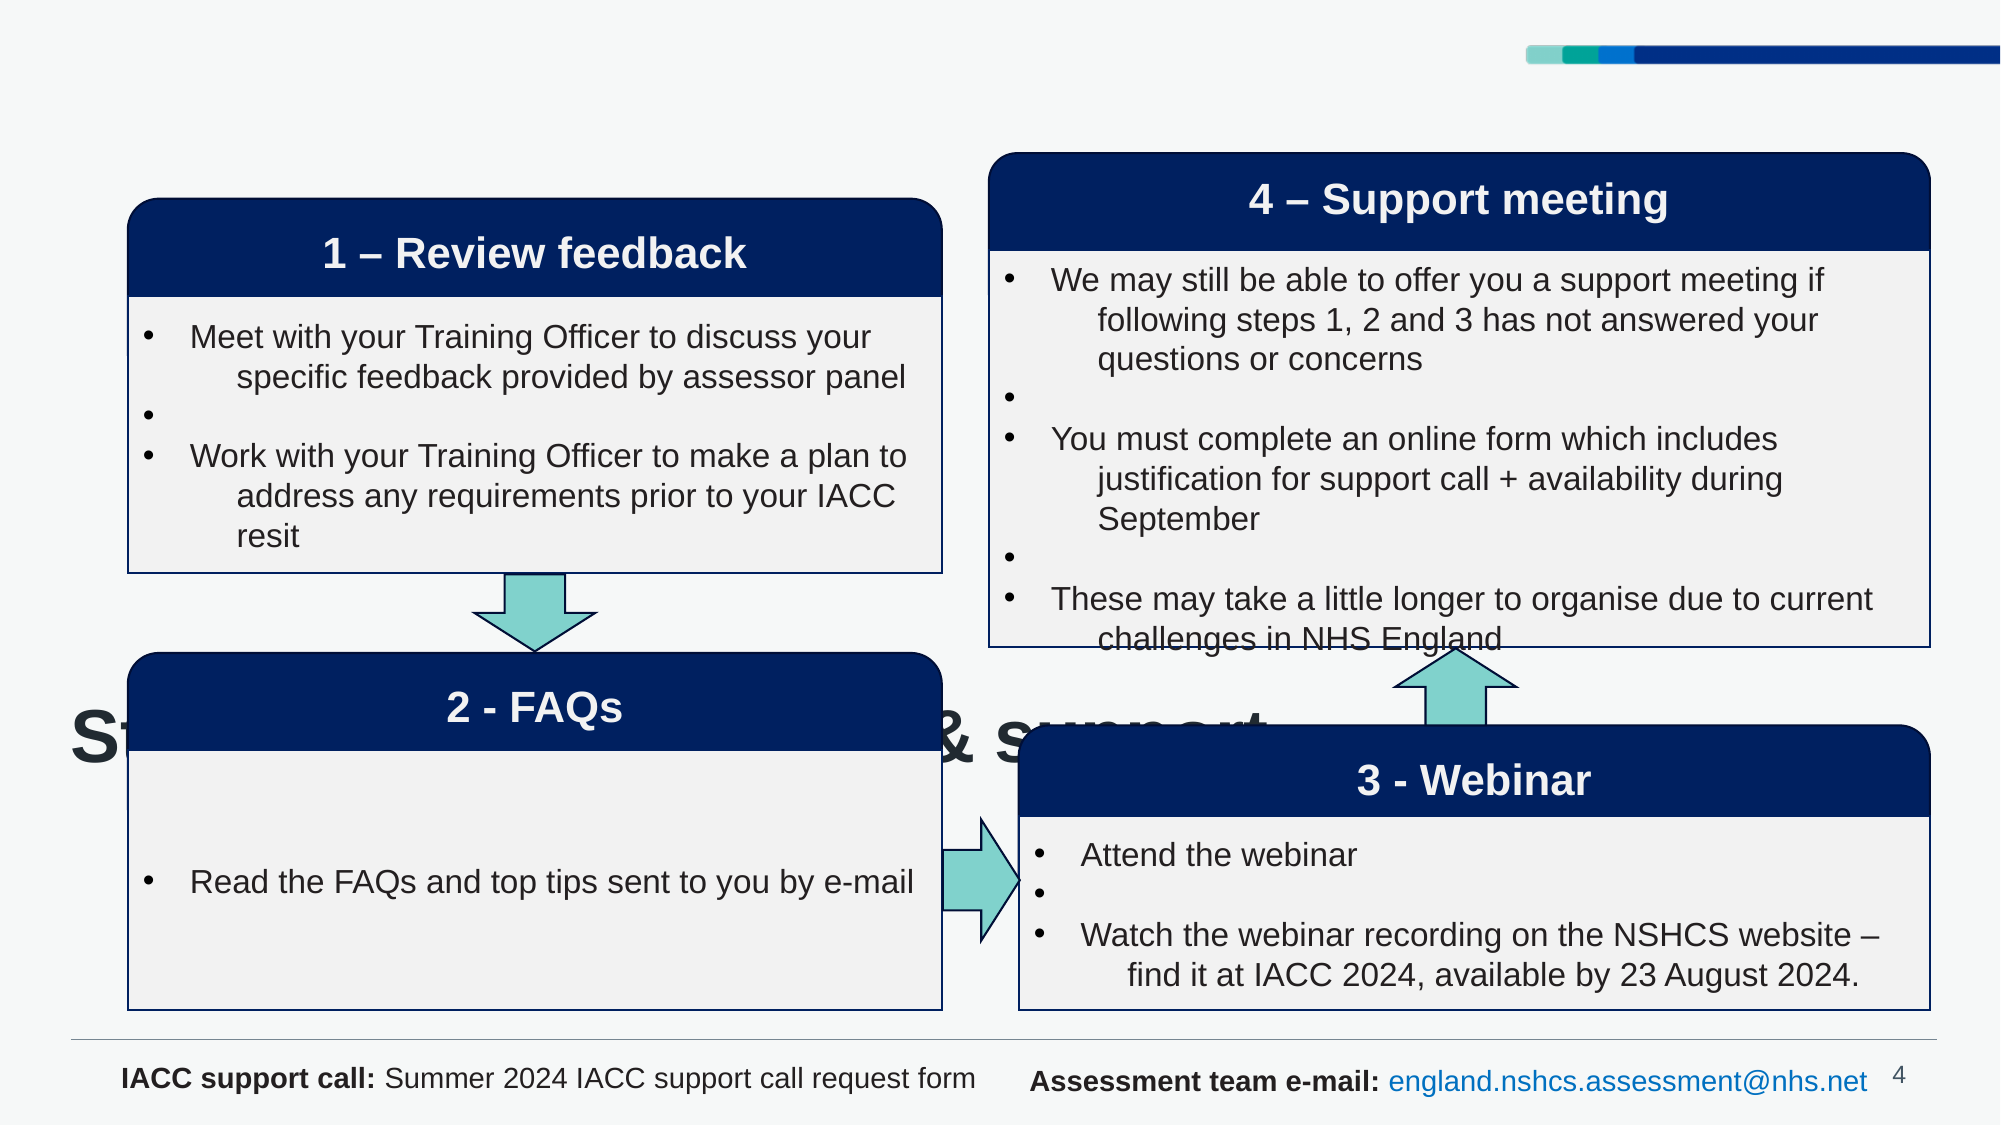

4 – Support meeting
We may still be able to offer you a support meeting if following steps 1, 2 and 3 has not answered your questions or concerns
You must complete an online form which includes justification for support call + availability during September
These may take a little longer to organise due to current challenges in NHS England
1 – Review feedback
Meet with your Training Officer to discuss your specific feedback provided by assessor panel
Work with your Training Officer to make a plan to address any requirements prior to your IACC resit
# Steps to seeking advice & support
2 - FAQs
Read the FAQs and top tips sent to you by e-mail
3 - Webinar
Attend the webinar
Watch the webinar recording on the NSHCS website – find it at IACC 2024, available by 23 August 2024.
IACC support call: Summer 2024 IACC support call request form
Assessment team e-mail: england.nshcs.assessment@nhs.net